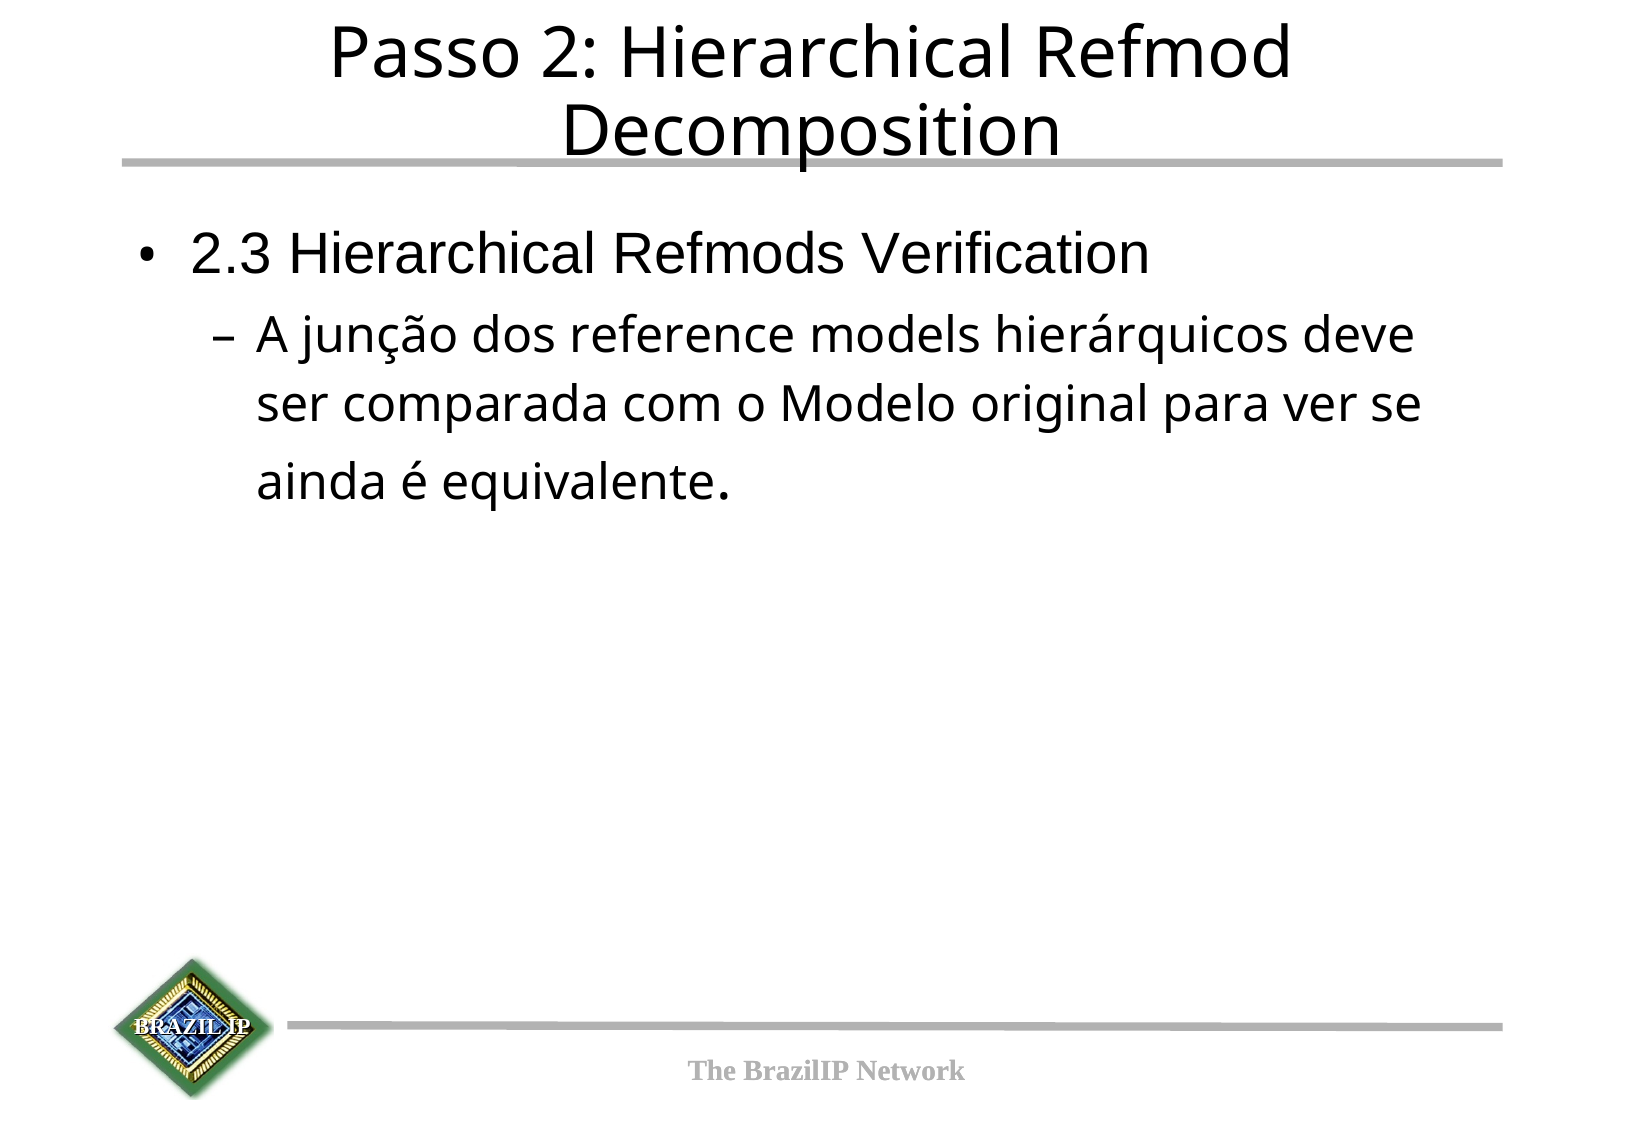

# Passo 2: Hierarchical Refmod Decomposition
2.3 Hierarchical Refmods Verification
A junção dos reference models hierárquicos deve ser comparada com o Modelo original para ver se ainda é equivalente.